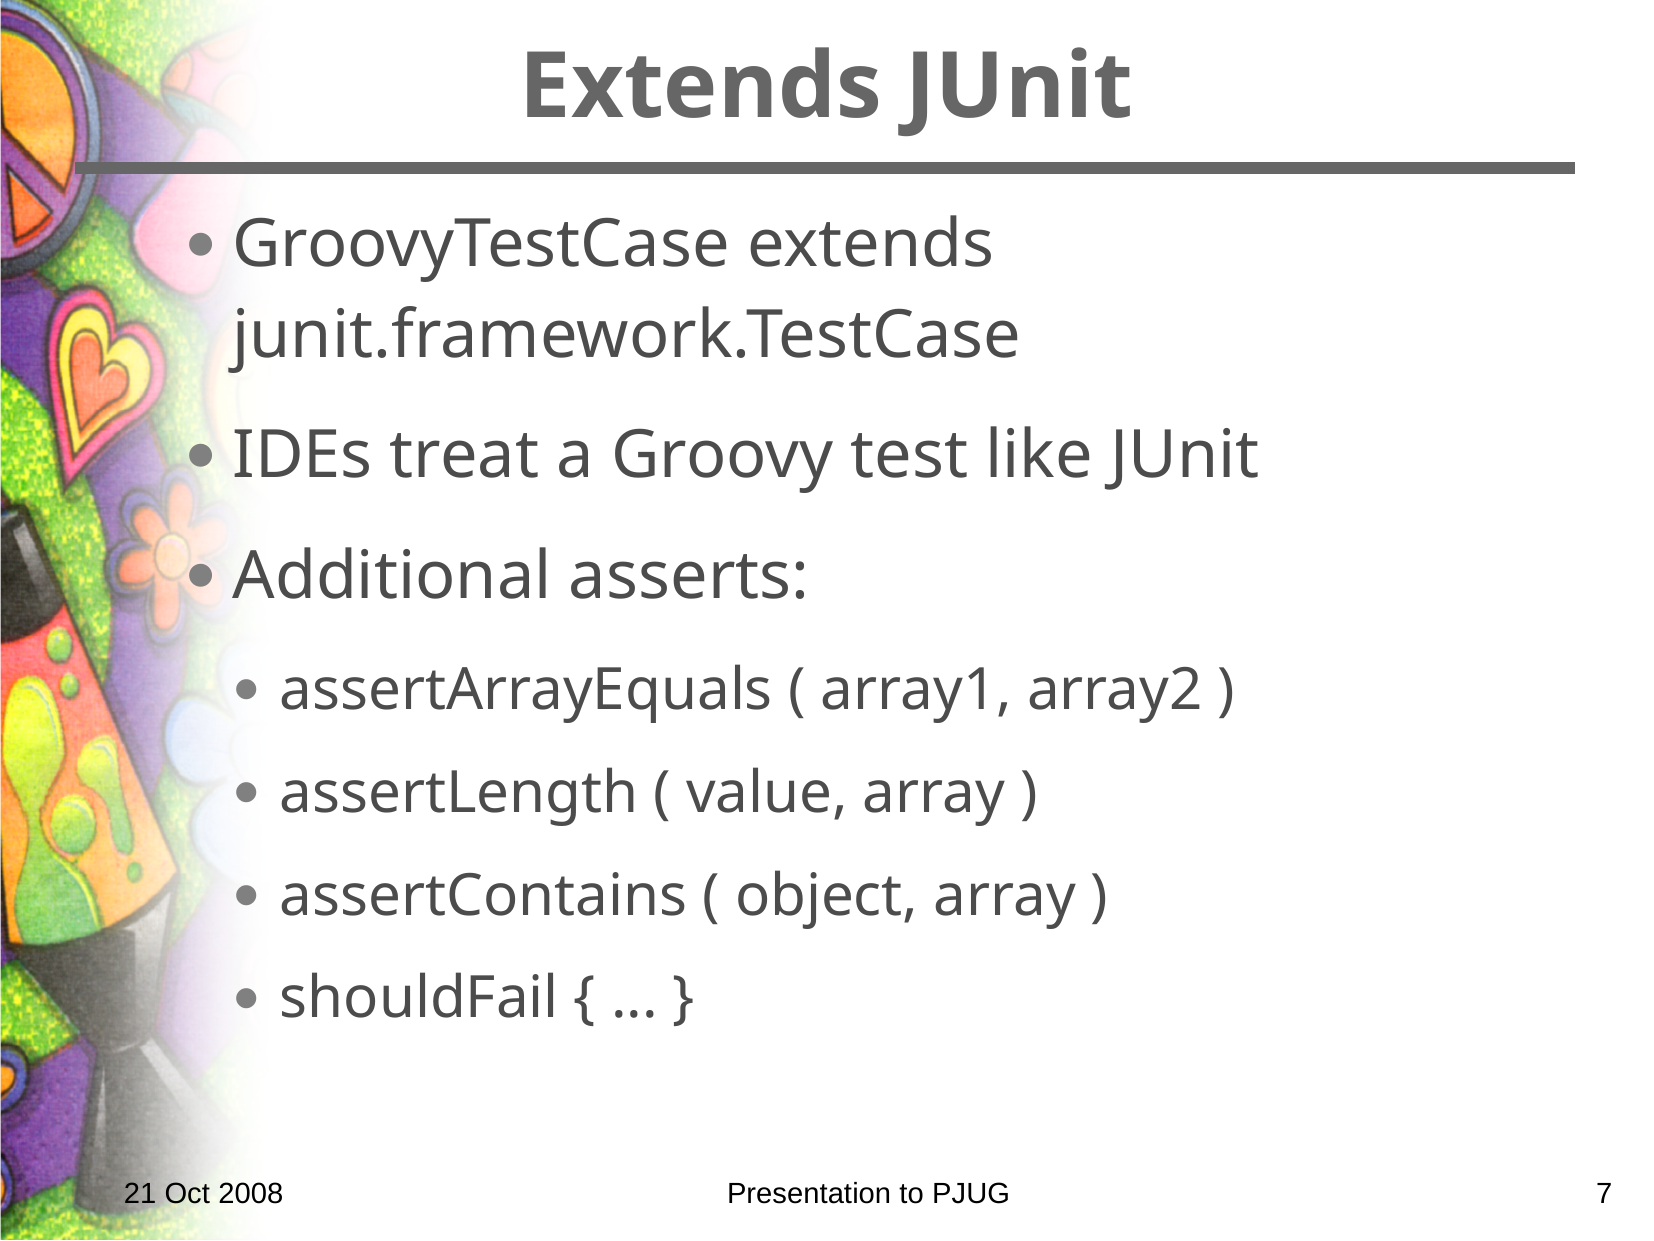

# Extends JUnit
GroovyTestCase extends junit.framework.TestCase
IDEs treat a Groovy test like JUnit
Additional asserts:
assertArrayEquals ( array1, array2 )
assertLength ( value, array )
assertContains ( object, array )
shouldFail { ... }
21 Oct 2008
Presentation to PJUG
7